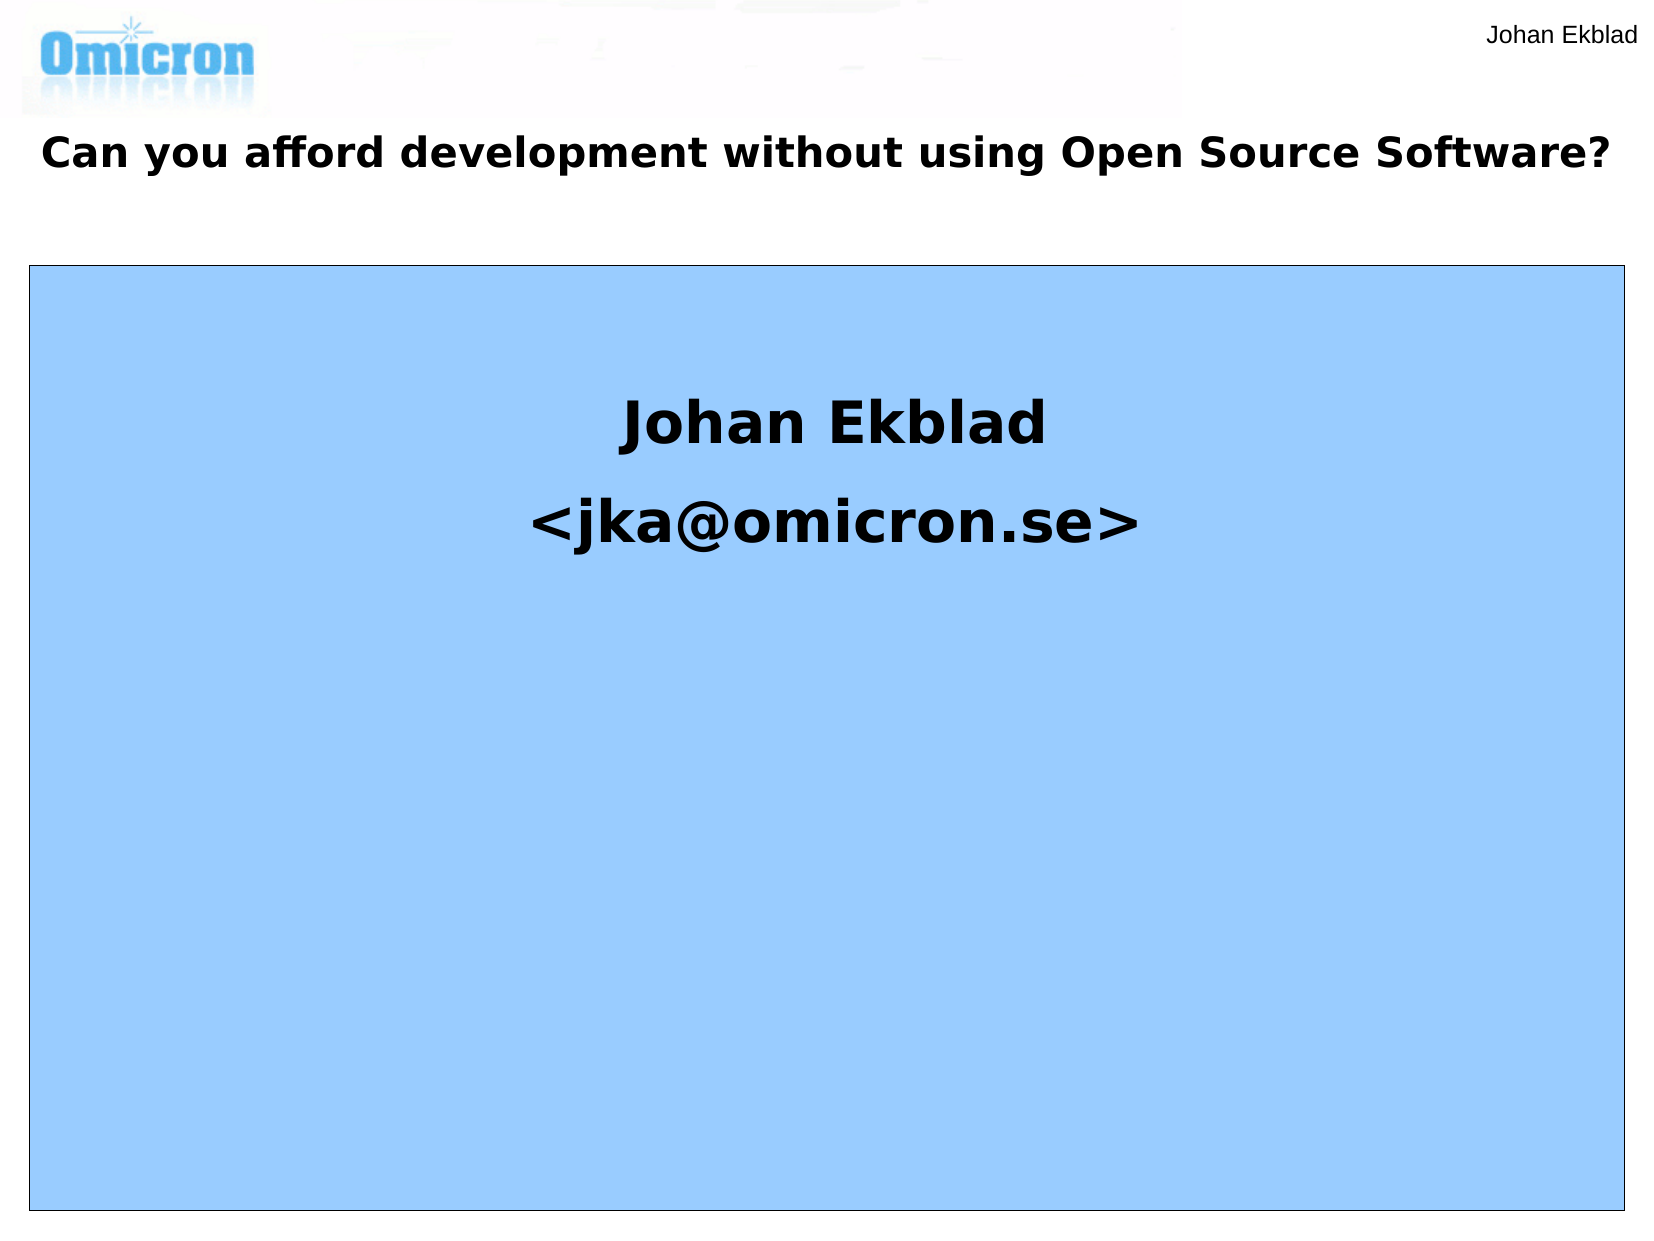

Johan Ekblad
# Can you afford development without using Open Source Software?
Johan Ekblad
<jka@omicron.se>